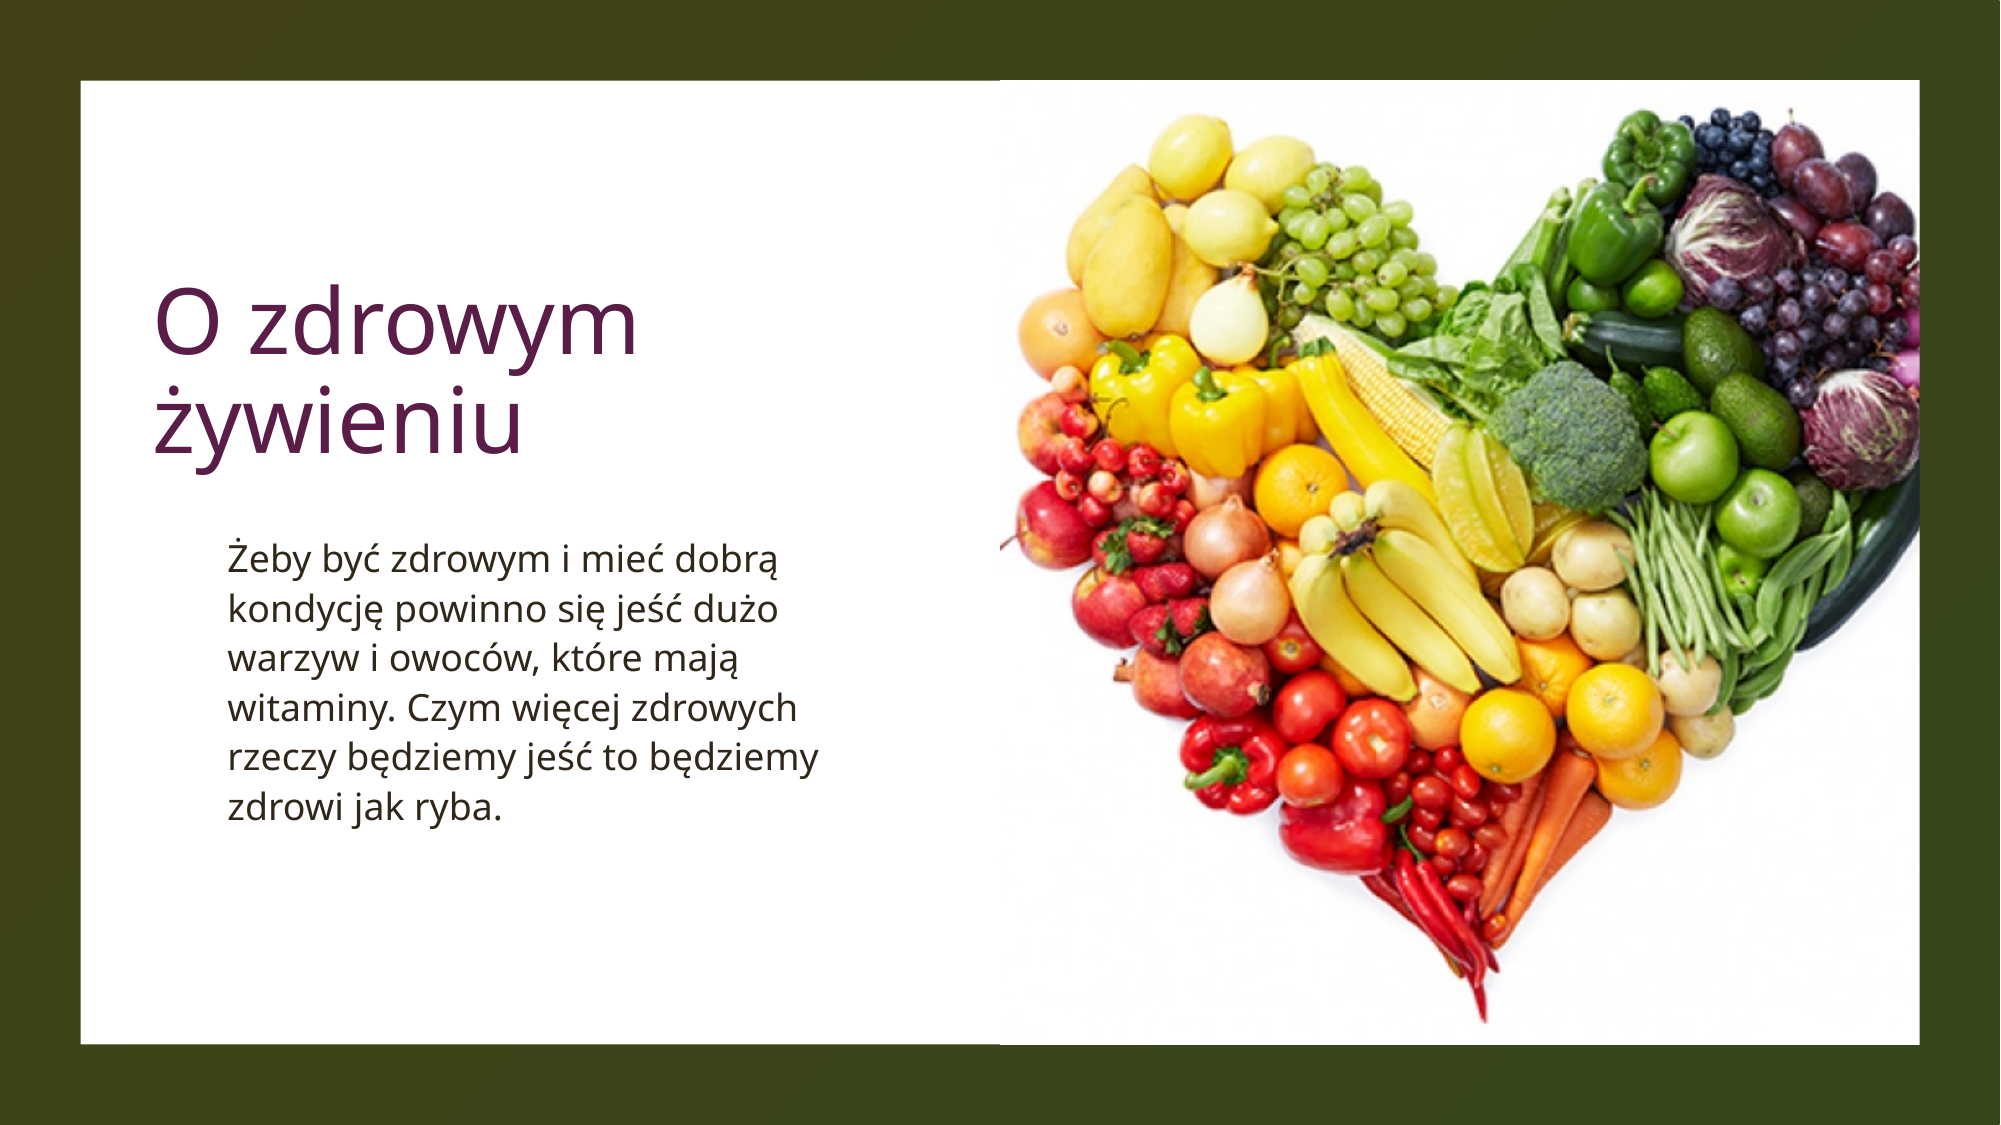

# O zdrowym żywieniu
Żeby być zdrowym i mieć dobrą kondycję powinno się jeść dużo warzyw i owoców, które mają witaminy. Czym więcej zdrowych rzeczy będziemy jeść to będziemy zdrowi jak ryba.